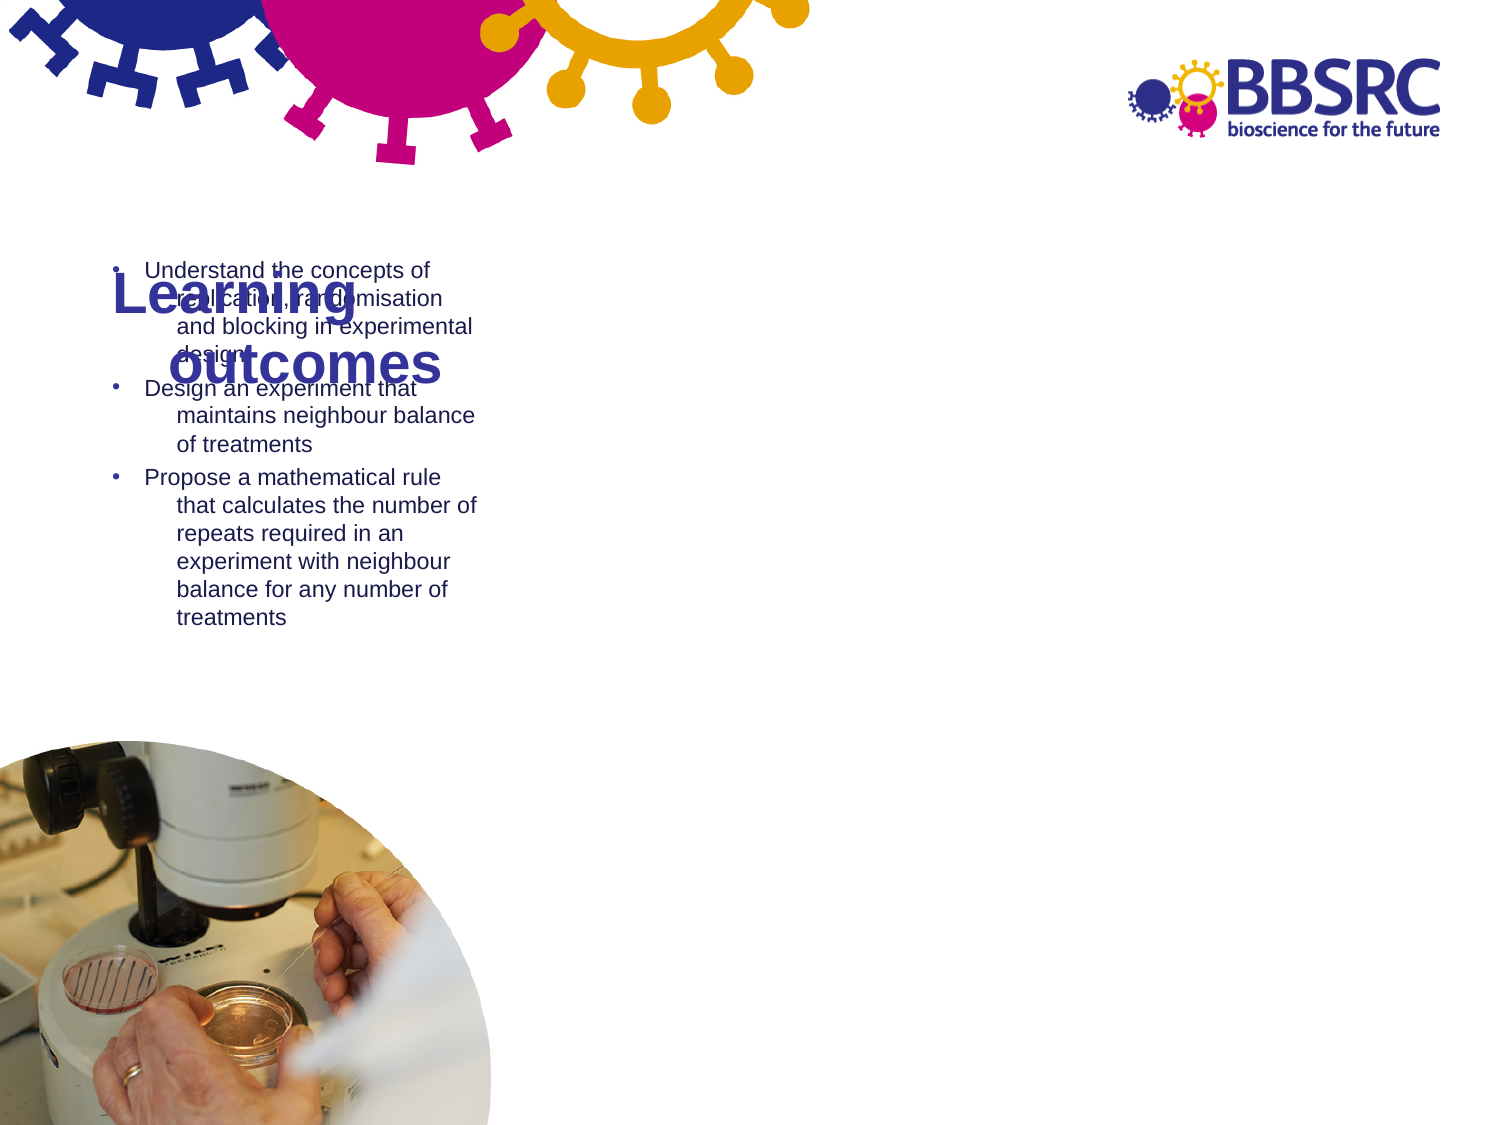

# Understand the concepts of replication, randomisation and blocking in experimental design
Design an experiment that maintains neighbour balance of treatments
Propose a mathematical rule that calculates the number of repeats required in an experiment with neighbour balance for any number of treatments
Learning outcomes